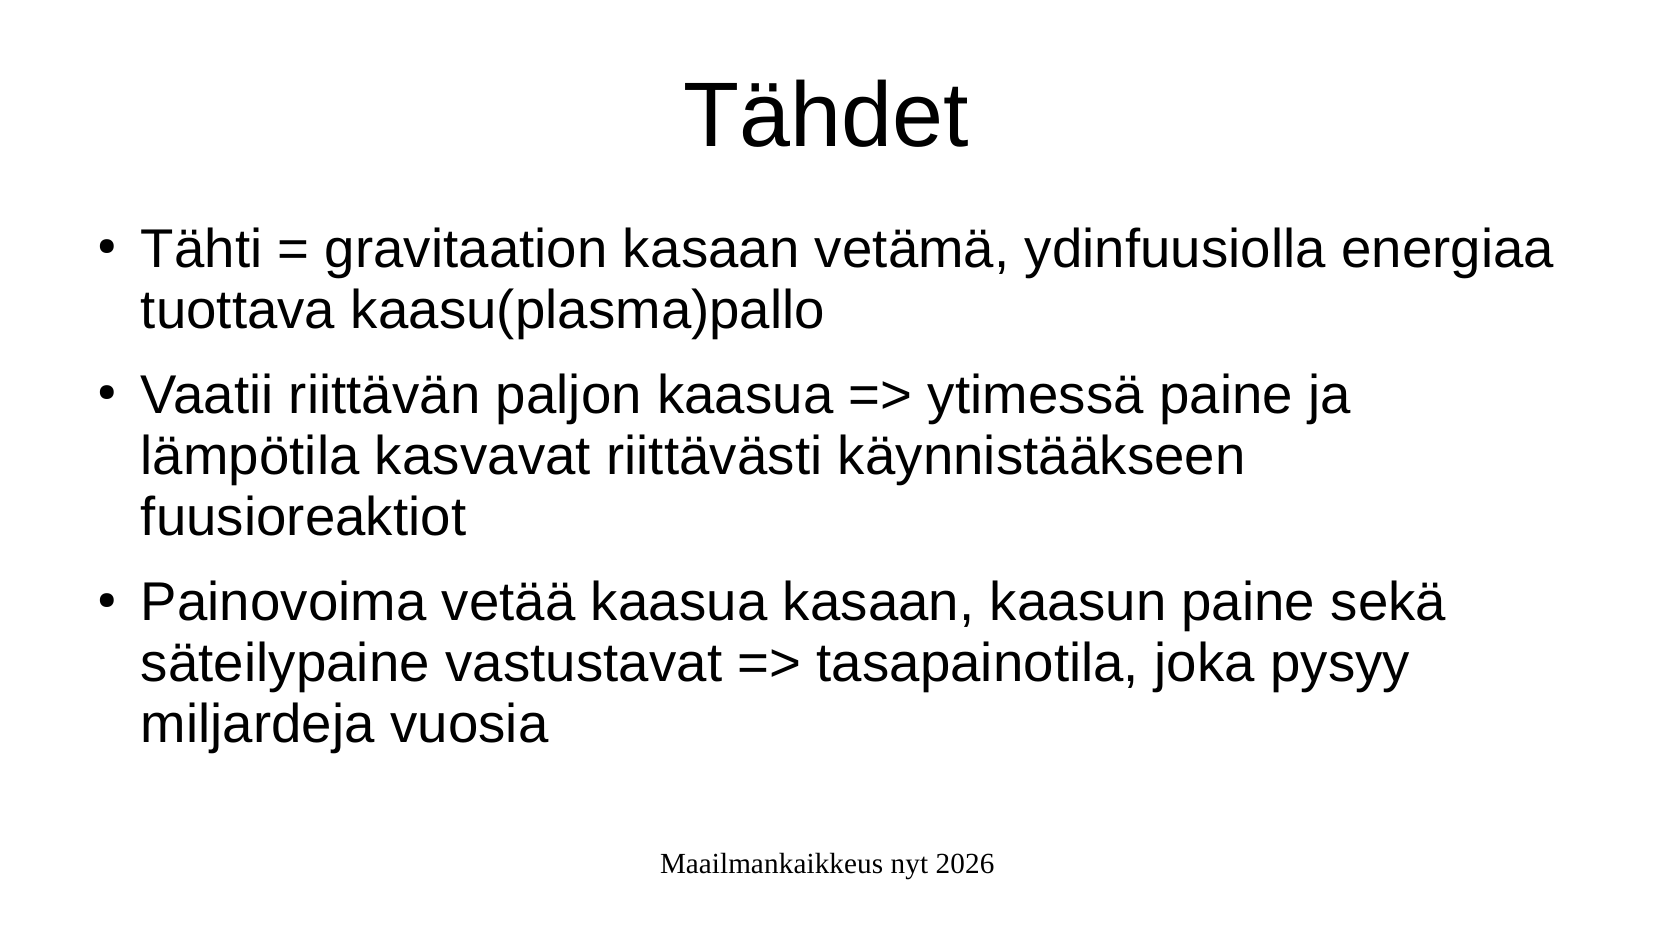

# Tähdet
Tähti = gravitaation kasaan vetämä, ydinfuusiolla energiaa tuottava kaasu(plasma)pallo
Vaatii riittävän paljon kaasua => ytimessä paine ja lämpötila kasvavat riittävästi käynnistääkseen fuusioreaktiot
Painovoima vetää kaasua kasaan, kaasun paine sekä säteilypaine vastustavat => tasapainotila, joka pysyy miljardeja vuosia